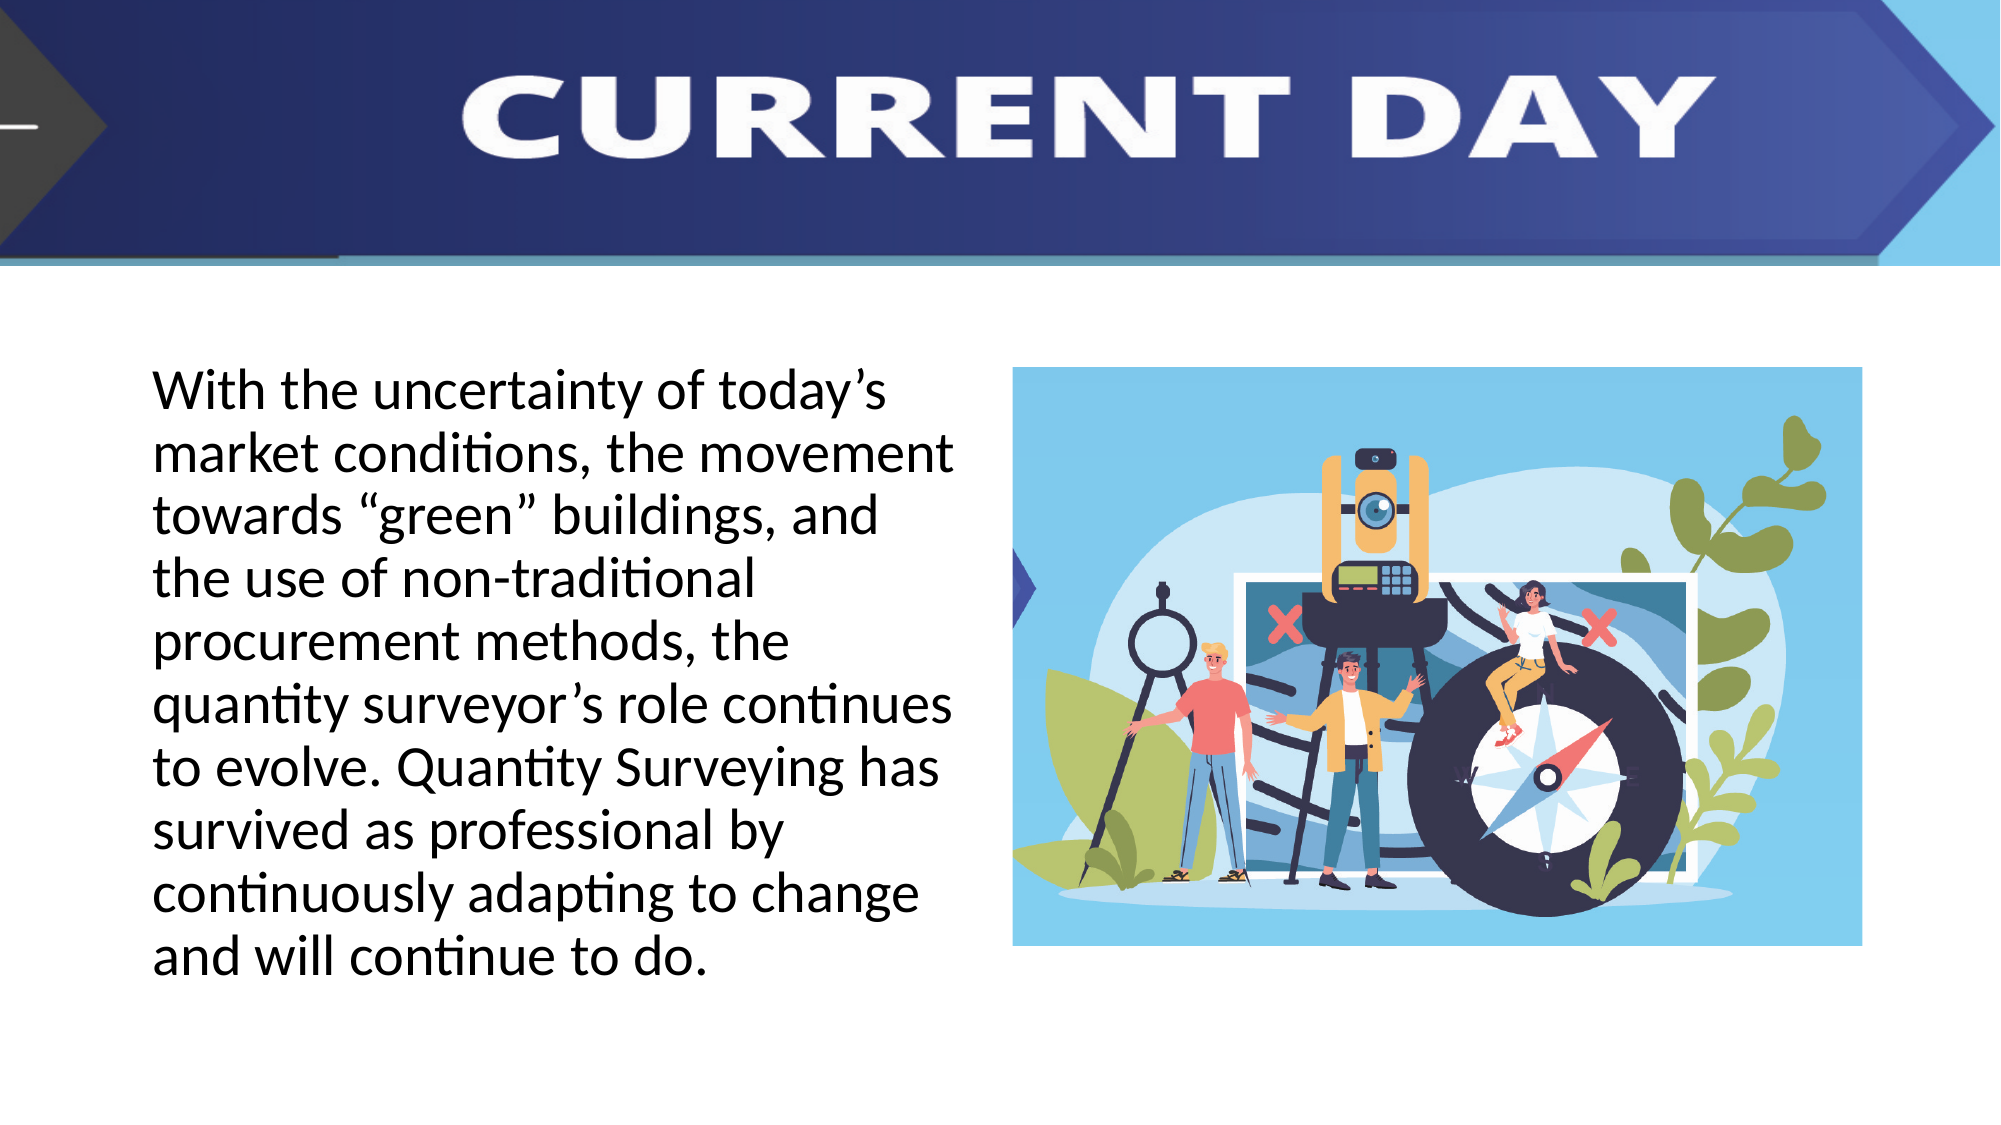

# With the uncertainty of today’s market conditions, the movement towards “green” buildings, and the use of non-traditional procurement methods, the quantity surveyor’s role continues to evolve. Quantity Surveying has survived as professional by continuously adapting to change and will continue to do.